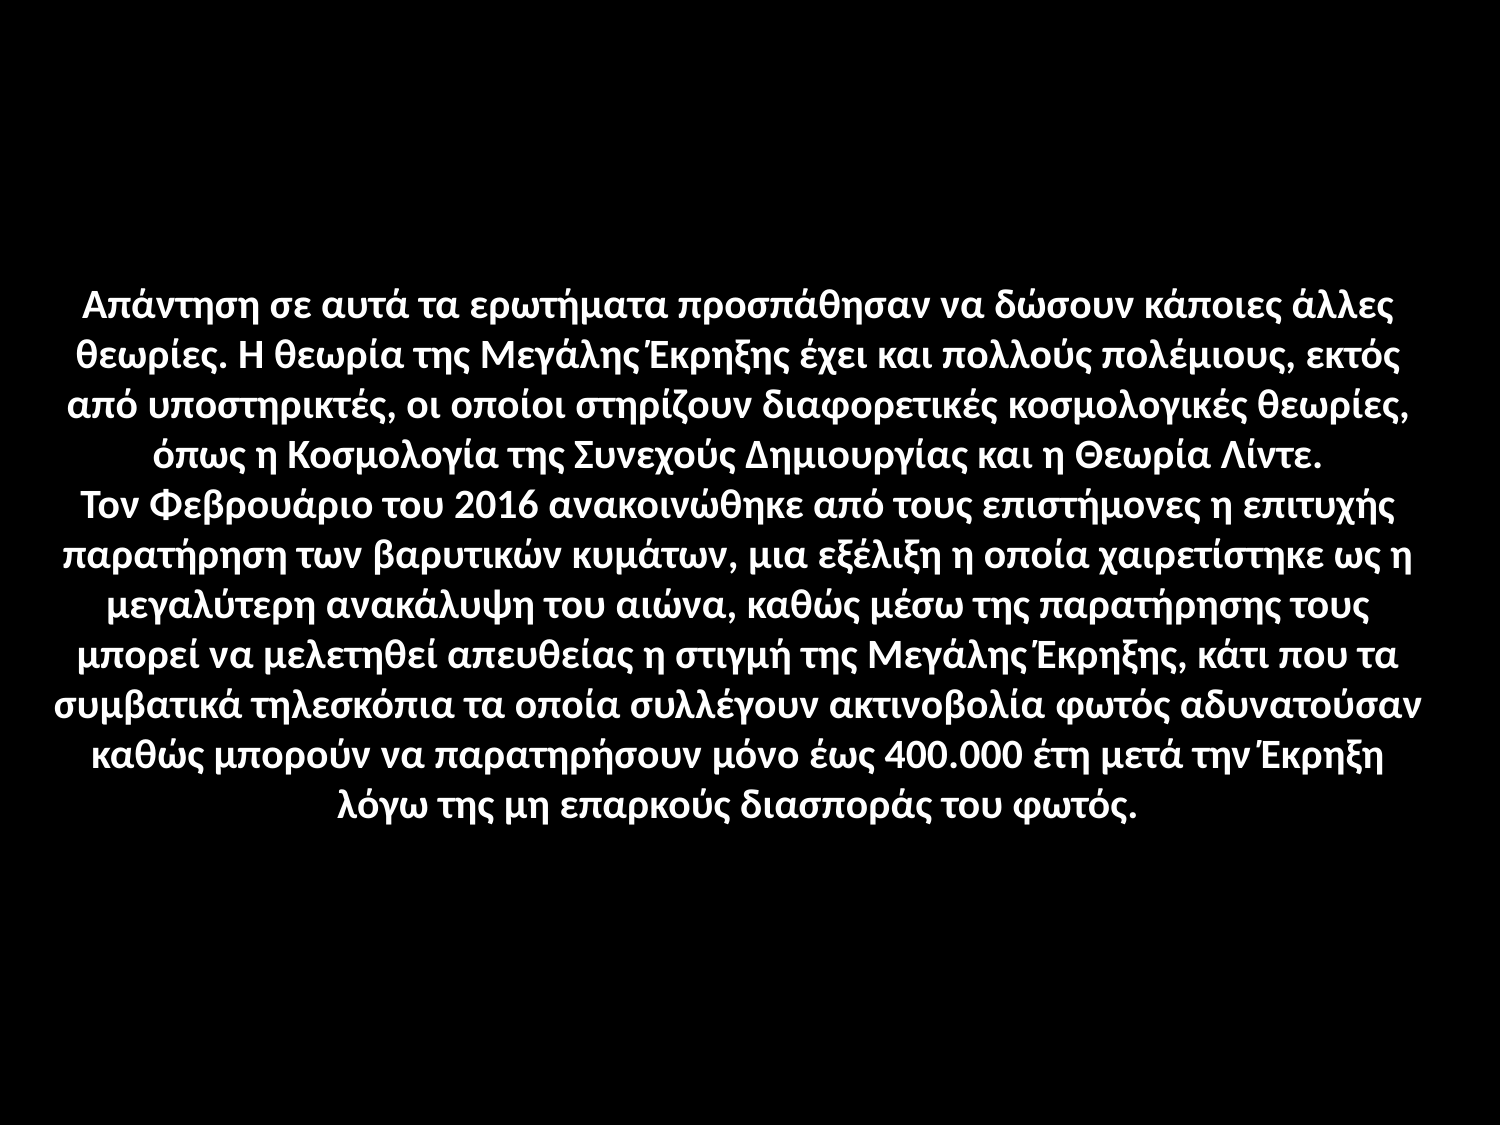

Απάντηση σε αυτά τα ερωτήματα προσπάθησαν να δώσουν κάποιες άλλες θεωρίες. Η θεωρία της Μεγάλης Έκρηξης έχει και πολλούς πολέμιους, εκτός από υποστηρικτές, οι οποίοι στηρίζουν διαφορετικές κοσμολογικές θεωρίες, όπως η Κοσμολογία της Συνεχούς Δημιουργίας και η Θεωρία Λίντε.
Τον Φεβρουάριο του 2016 ανακοινώθηκε από τους επιστήμονες η επιτυχής παρατήρηση των βαρυτικών κυμάτων, μια εξέλιξη η οποία χαιρετίστηκε ως η μεγαλύτερη ανακάλυψη του αιώνα, καθώς μέσω της παρατήρησης τους μπορεί να μελετηθεί απευθείας η στιγμή της Μεγάλης Έκρηξης, κάτι που τα συμβατικά τηλεσκόπια τα οποία συλλέγουν ακτινοβολία φωτός αδυνατούσαν καθώς μπορούν να παρατηρήσουν μόνο έως 400.000 έτη μετά την Έκρηξη λόγω της μη επαρκούς διασποράς του φωτός.